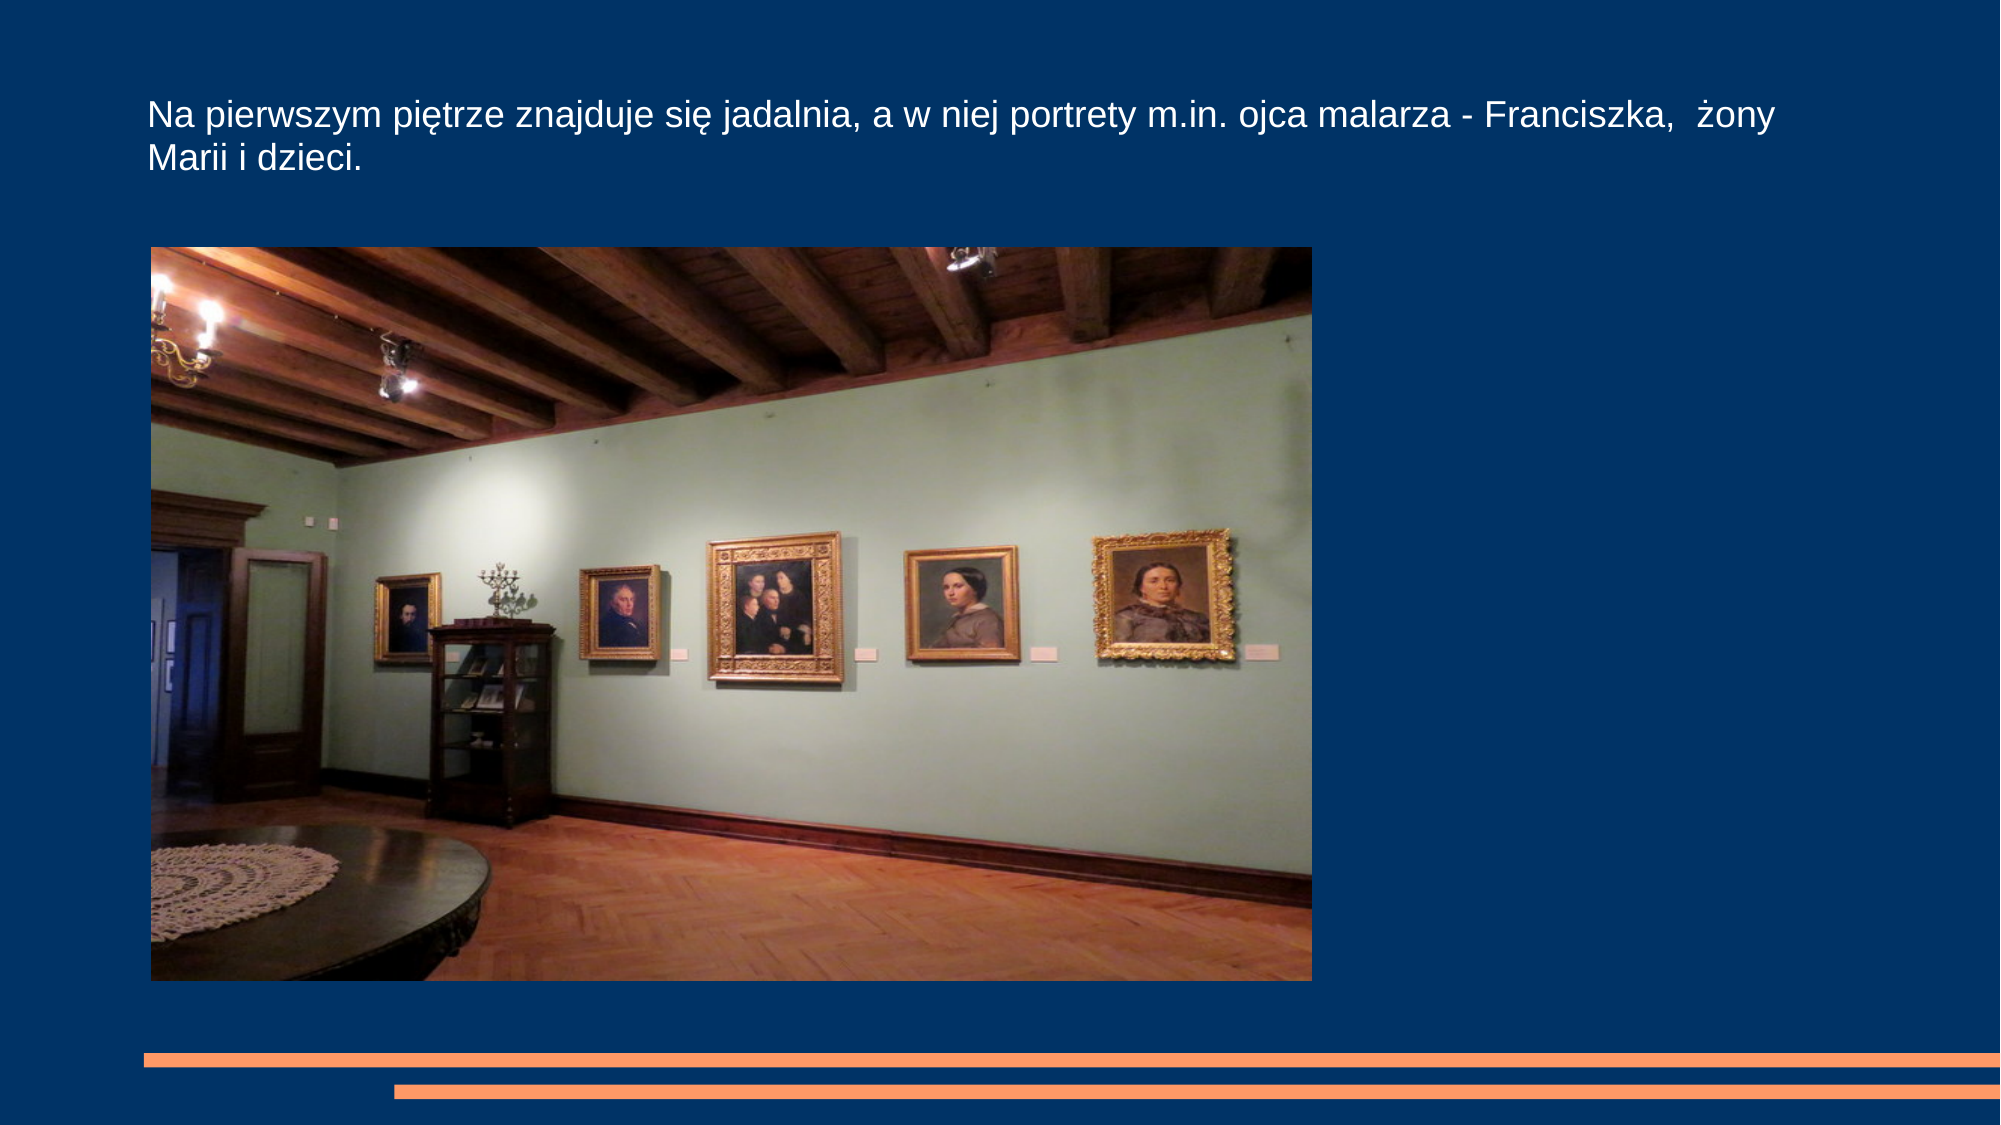

# Na pierwszym piętrze znajduje się jadalnia, a w niej portrety m.in. ojca malarza - Franciszka, żony Marii i dzieci.